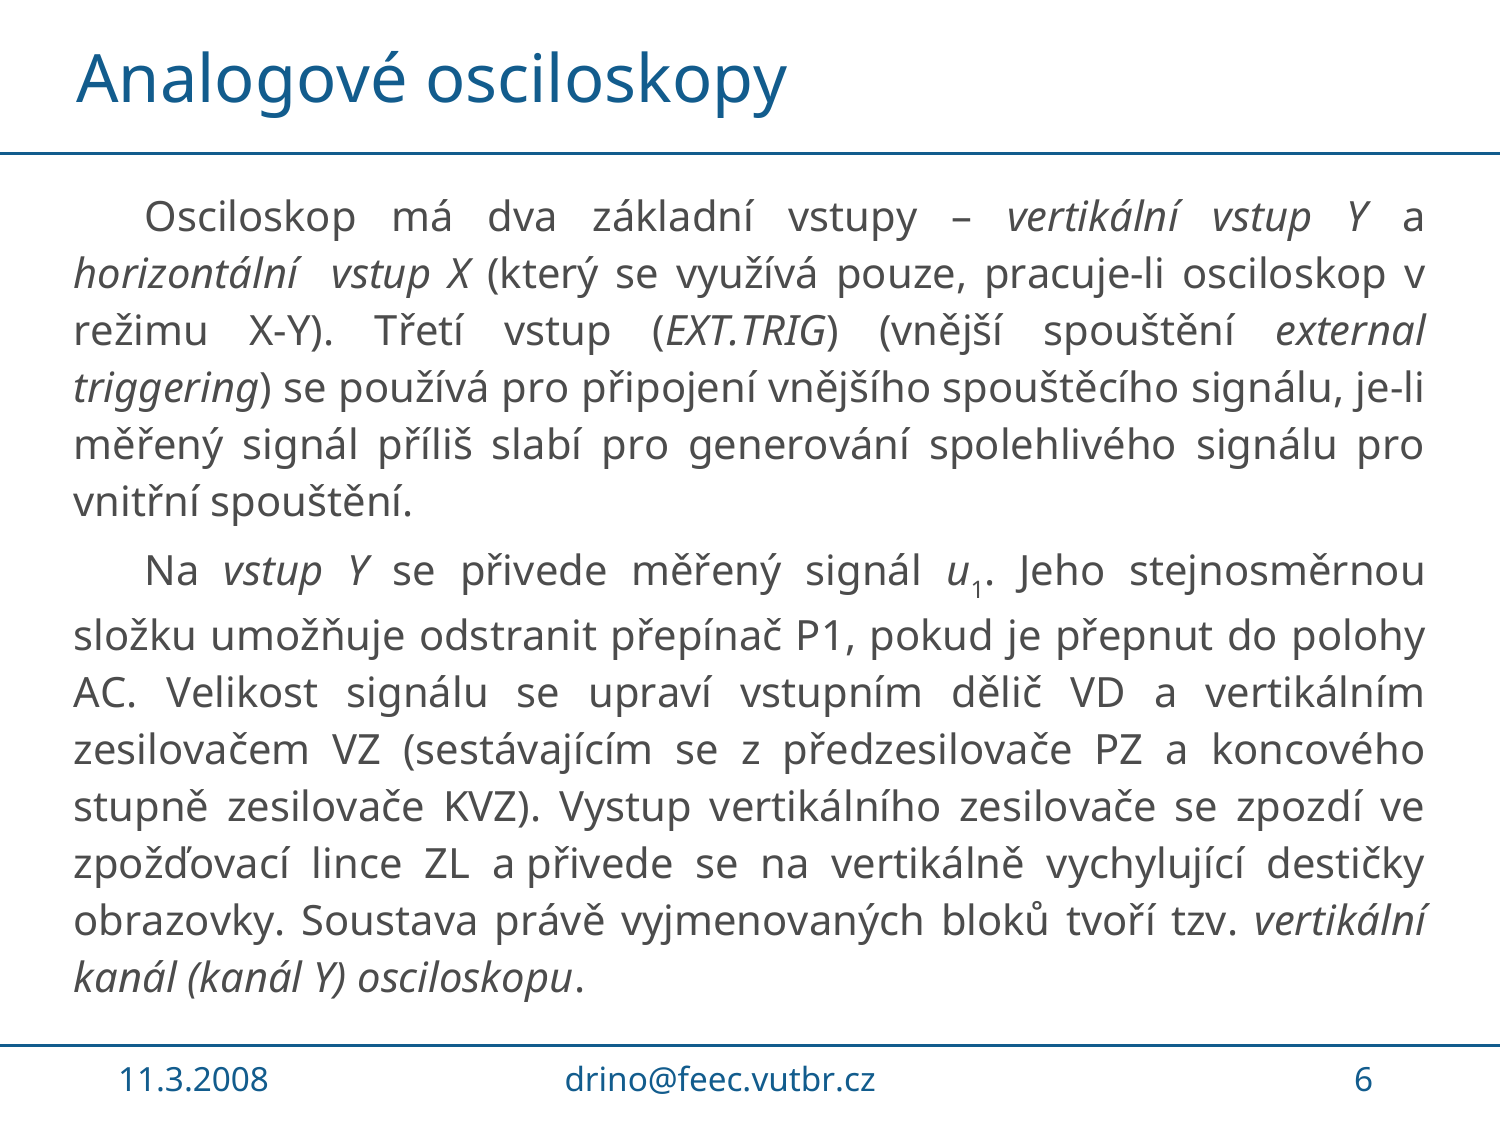

# Analogové osciloskopy
Osciloskop má dva základní vstupy – vertikální vstup Y a horizontální vstup X (který se využívá pouze, pracuje-li osciloskop v režimu X-Y). Třetí vstup (EXT.TRIG) (vnější spouštění external triggering) se používá pro připojení vnějšího spouštěcího signálu, je-li měřený signál příliš slabí pro generování spolehlivého signálu pro vnitřní spouštění.
Na vstup Y se přivede měřený signál u1. Jeho stejnosměrnou složku umožňuje odstranit přepínač P1, pokud je přepnut do polohy AC. Velikost signálu se upraví vstupním dělič VD a vertikálním zesilovačem VZ (sestávajícím se z předzesilovače PZ a koncového stupně zesilovače KVZ). Vystup vertikálního zesilovače se zpozdí ve zpožďovací lince ZL a přivede se na vertikálně vychylující destičky obrazovky. Soustava právě vyjmenovaných bloků tvoří tzv. vertikální kanál (kanál Y) osciloskopu.
11.3.2008
drino@feec.vutbr.cz